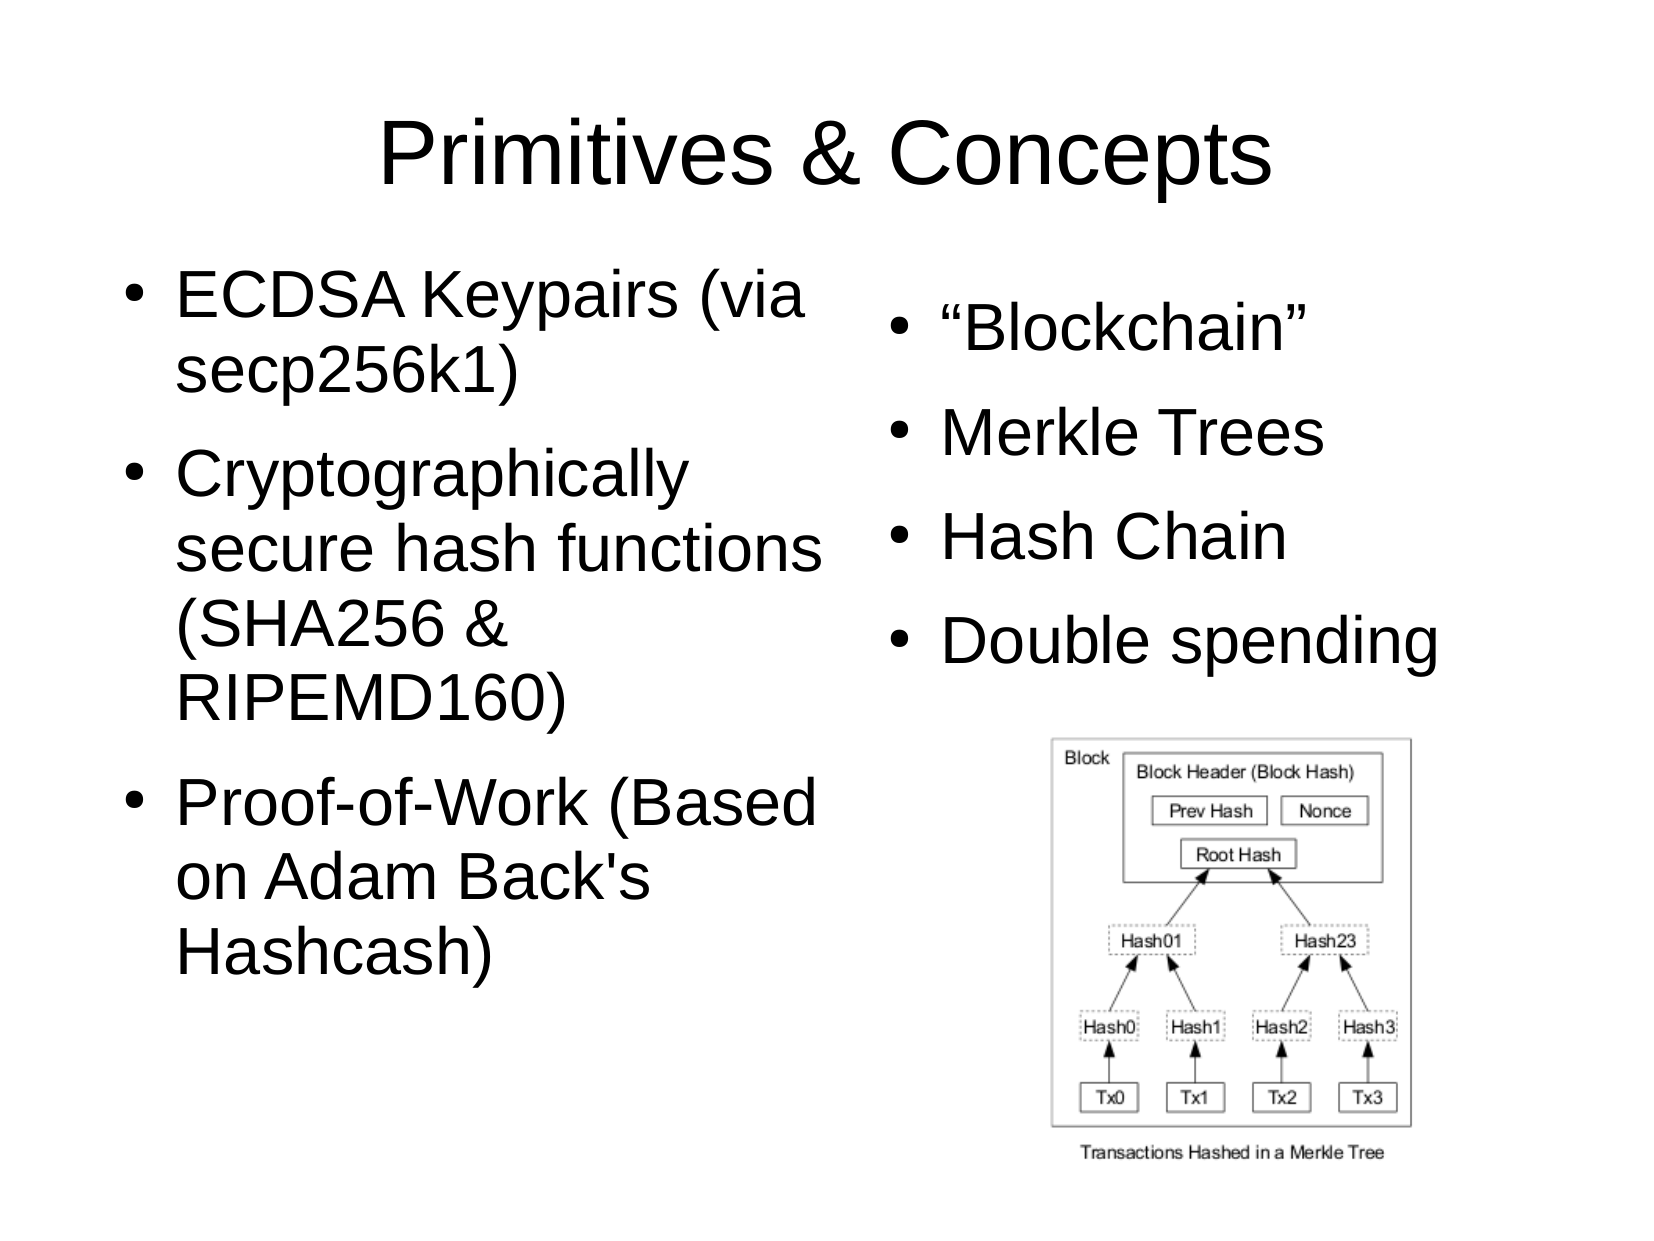

# Primitives & Concepts
ECDSA Keypairs (via secp256k1)
Cryptographically secure hash functions (SHA256 & RIPEMD160)
Proof-of-Work (Based on Adam Back's Hashcash)
“Blockchain”
Merkle Trees
Hash Chain
Double spending